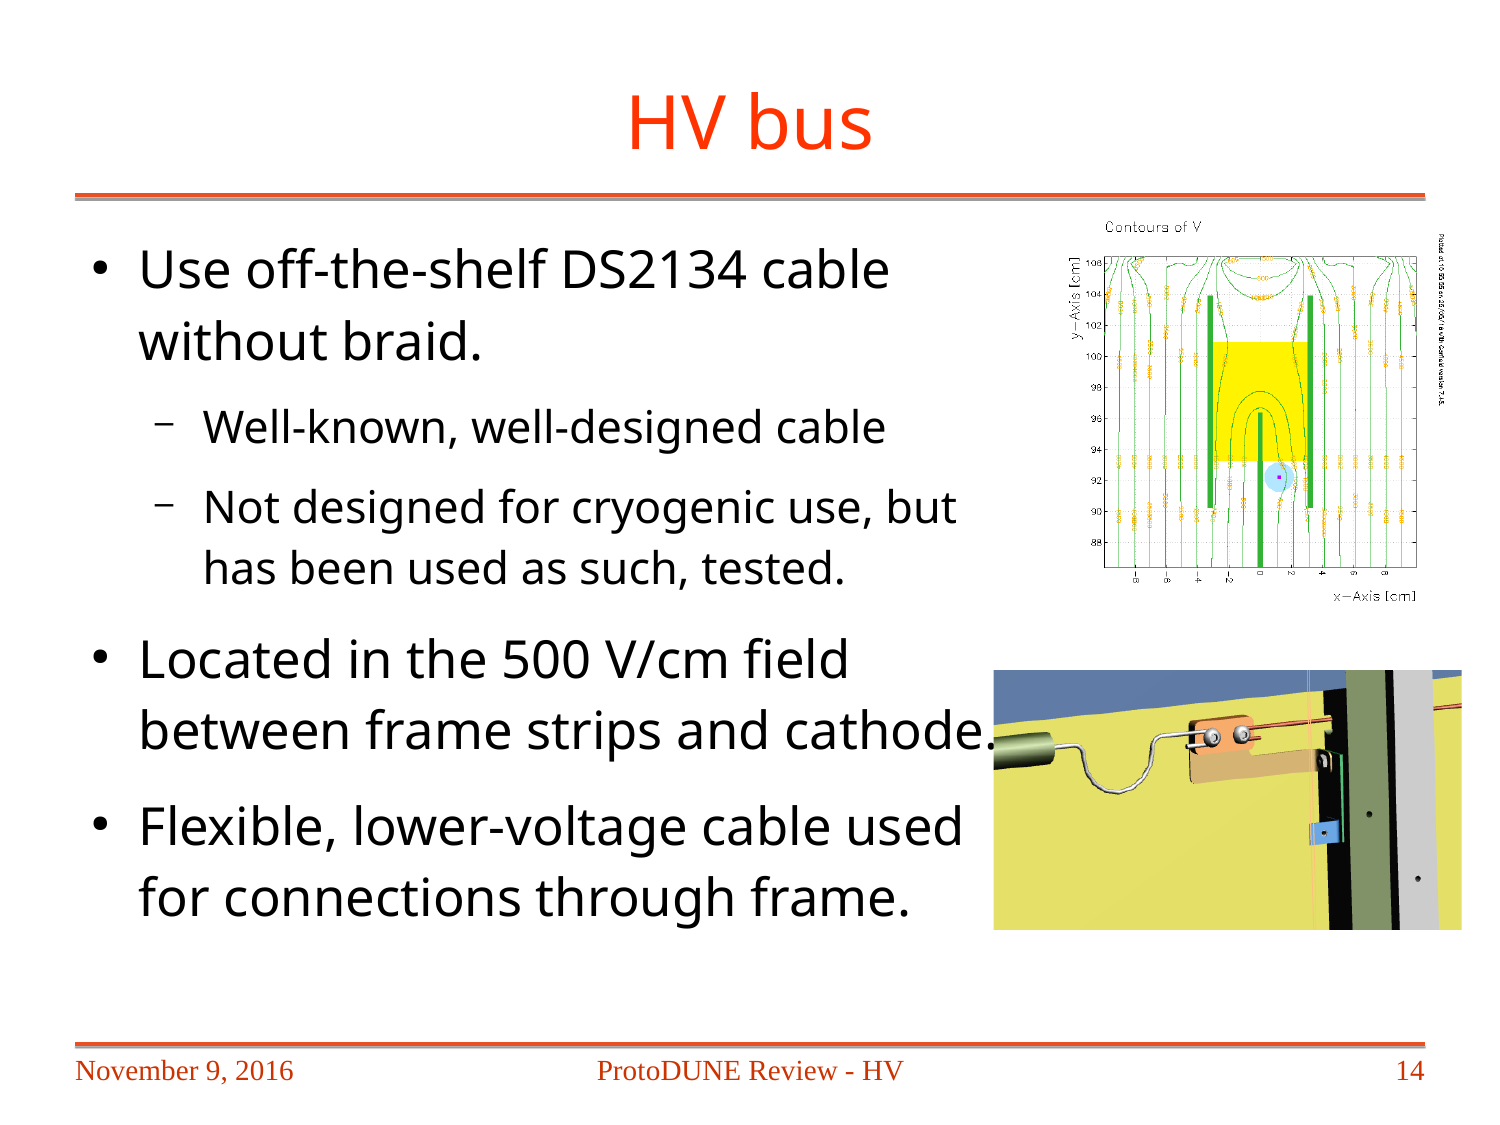

# HV bus
Use off-the-shelf DS2134 cable without braid.
Well-known, well-designed cable
Not designed for cryogenic use, but has been used as such, tested.
Located in the 500 V/cm field between frame strips and cathode.
Flexible, lower-voltage cable used for connections through frame.
November 9, 2016
ProtoDUNE Review - HV
14